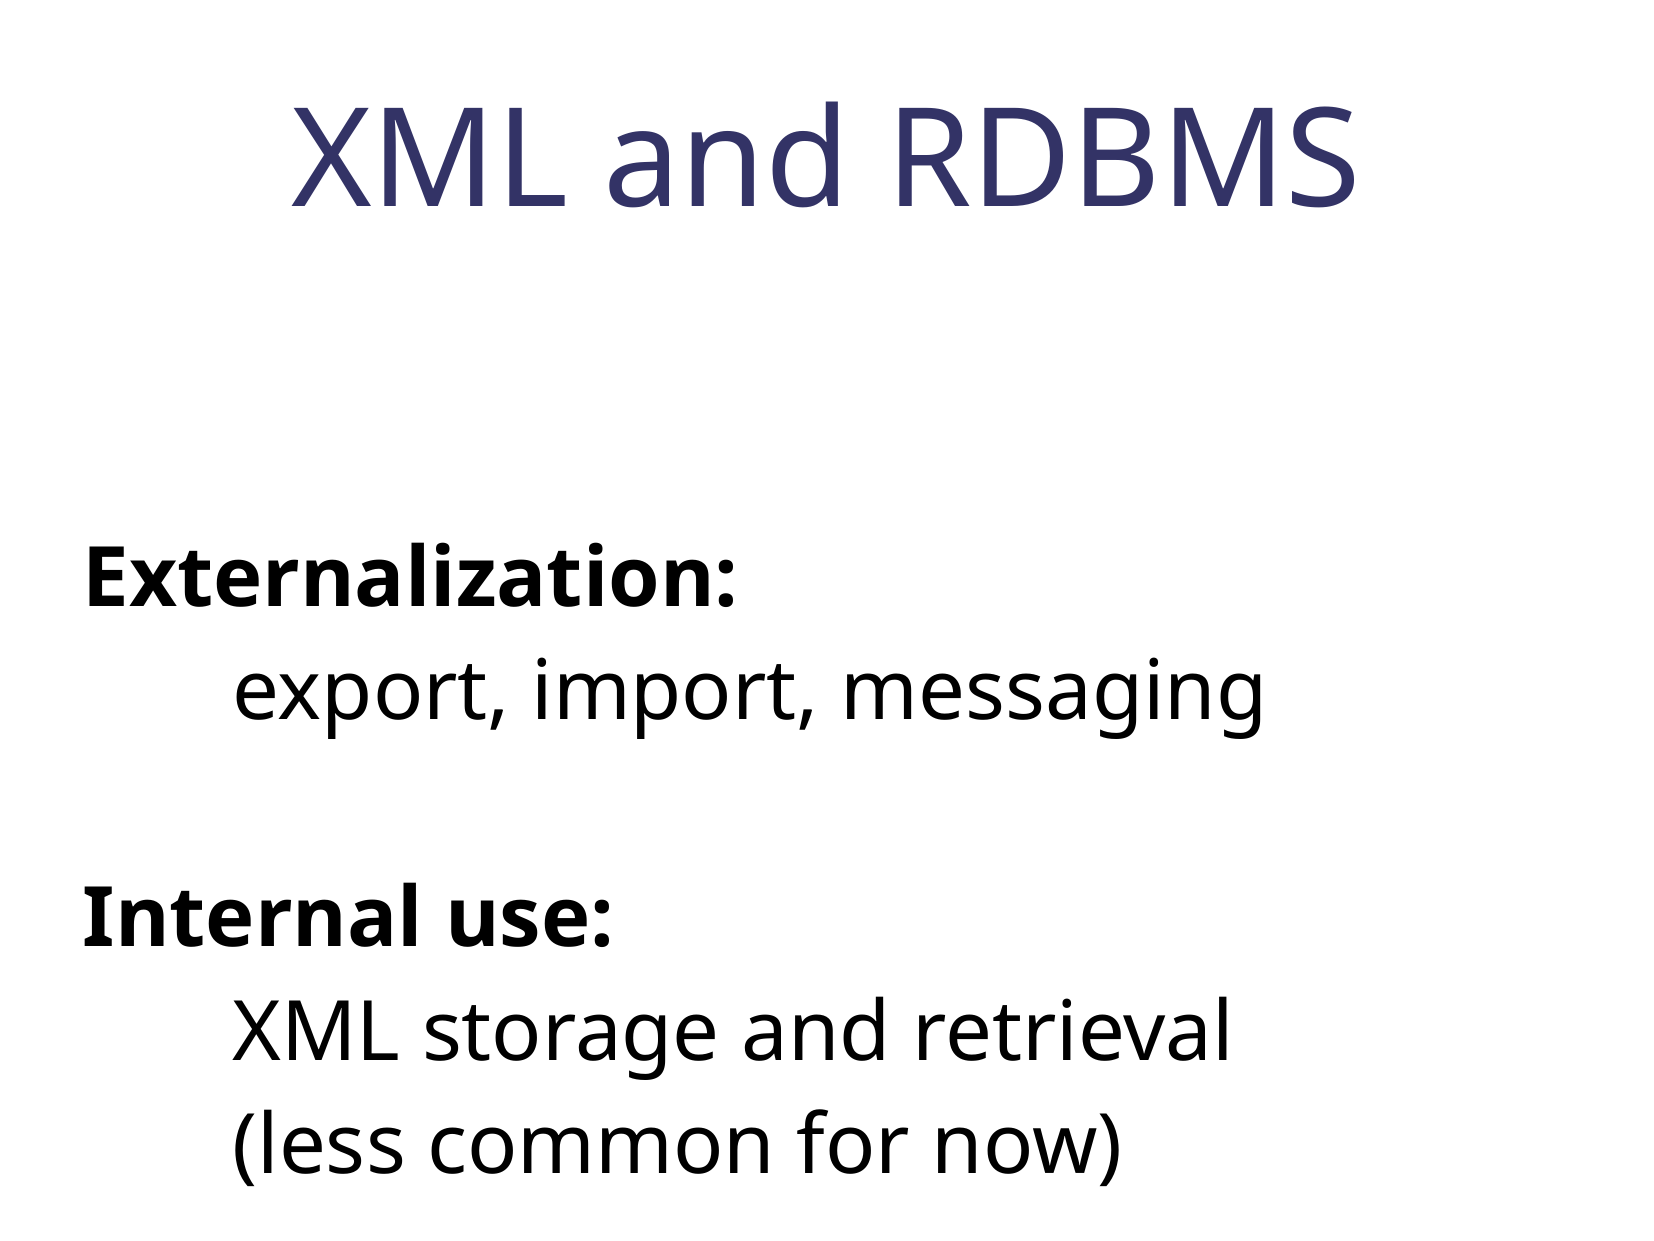

# XML and RDBMS
Externalization:
		export, import, messaging
Internal use:
		XML storage and retrieval
		(less common for now)